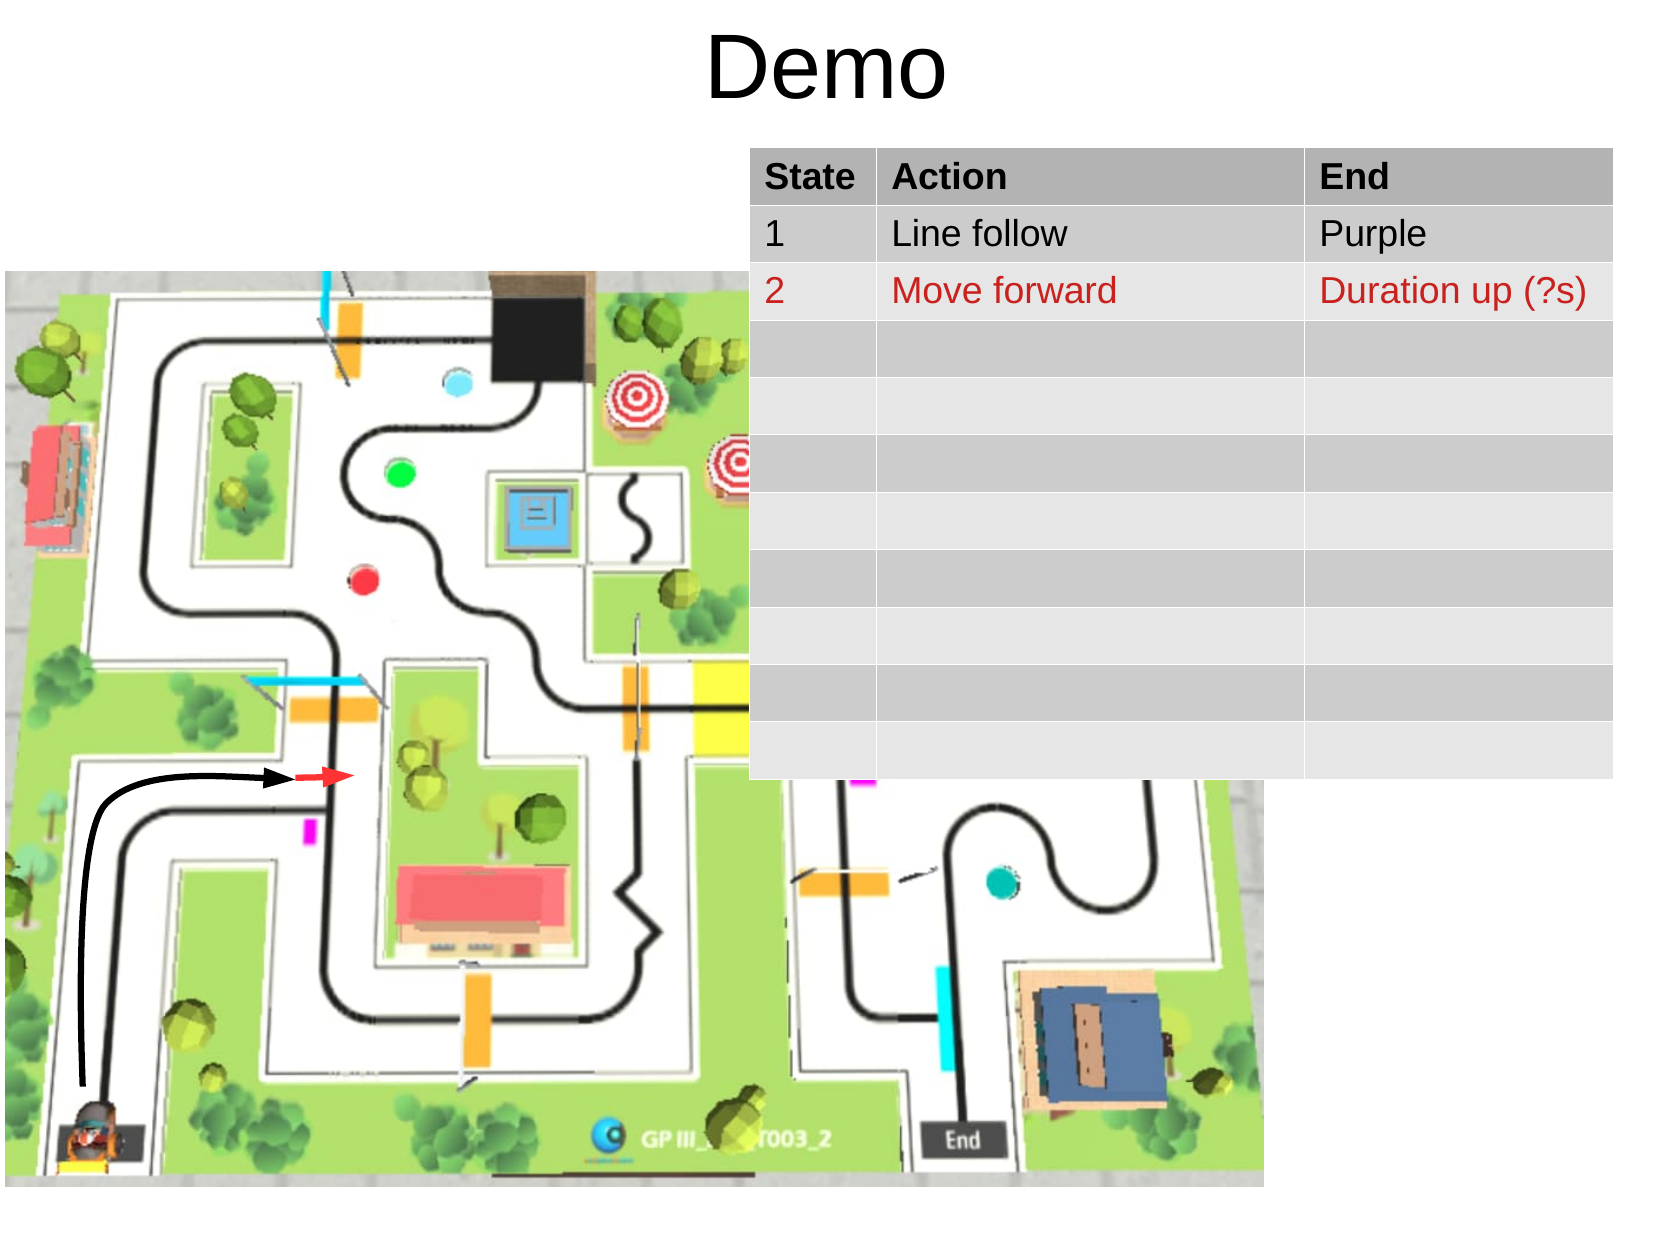

# Demo
| State | Action | End |
| --- | --- | --- |
| 1 | Line follow | Purple |
| 2 | Move forward | Duration up (?s) |
| | | |
| | | |
| | | |
| | | |
| | | |
| | | |
| | | |
| | | |